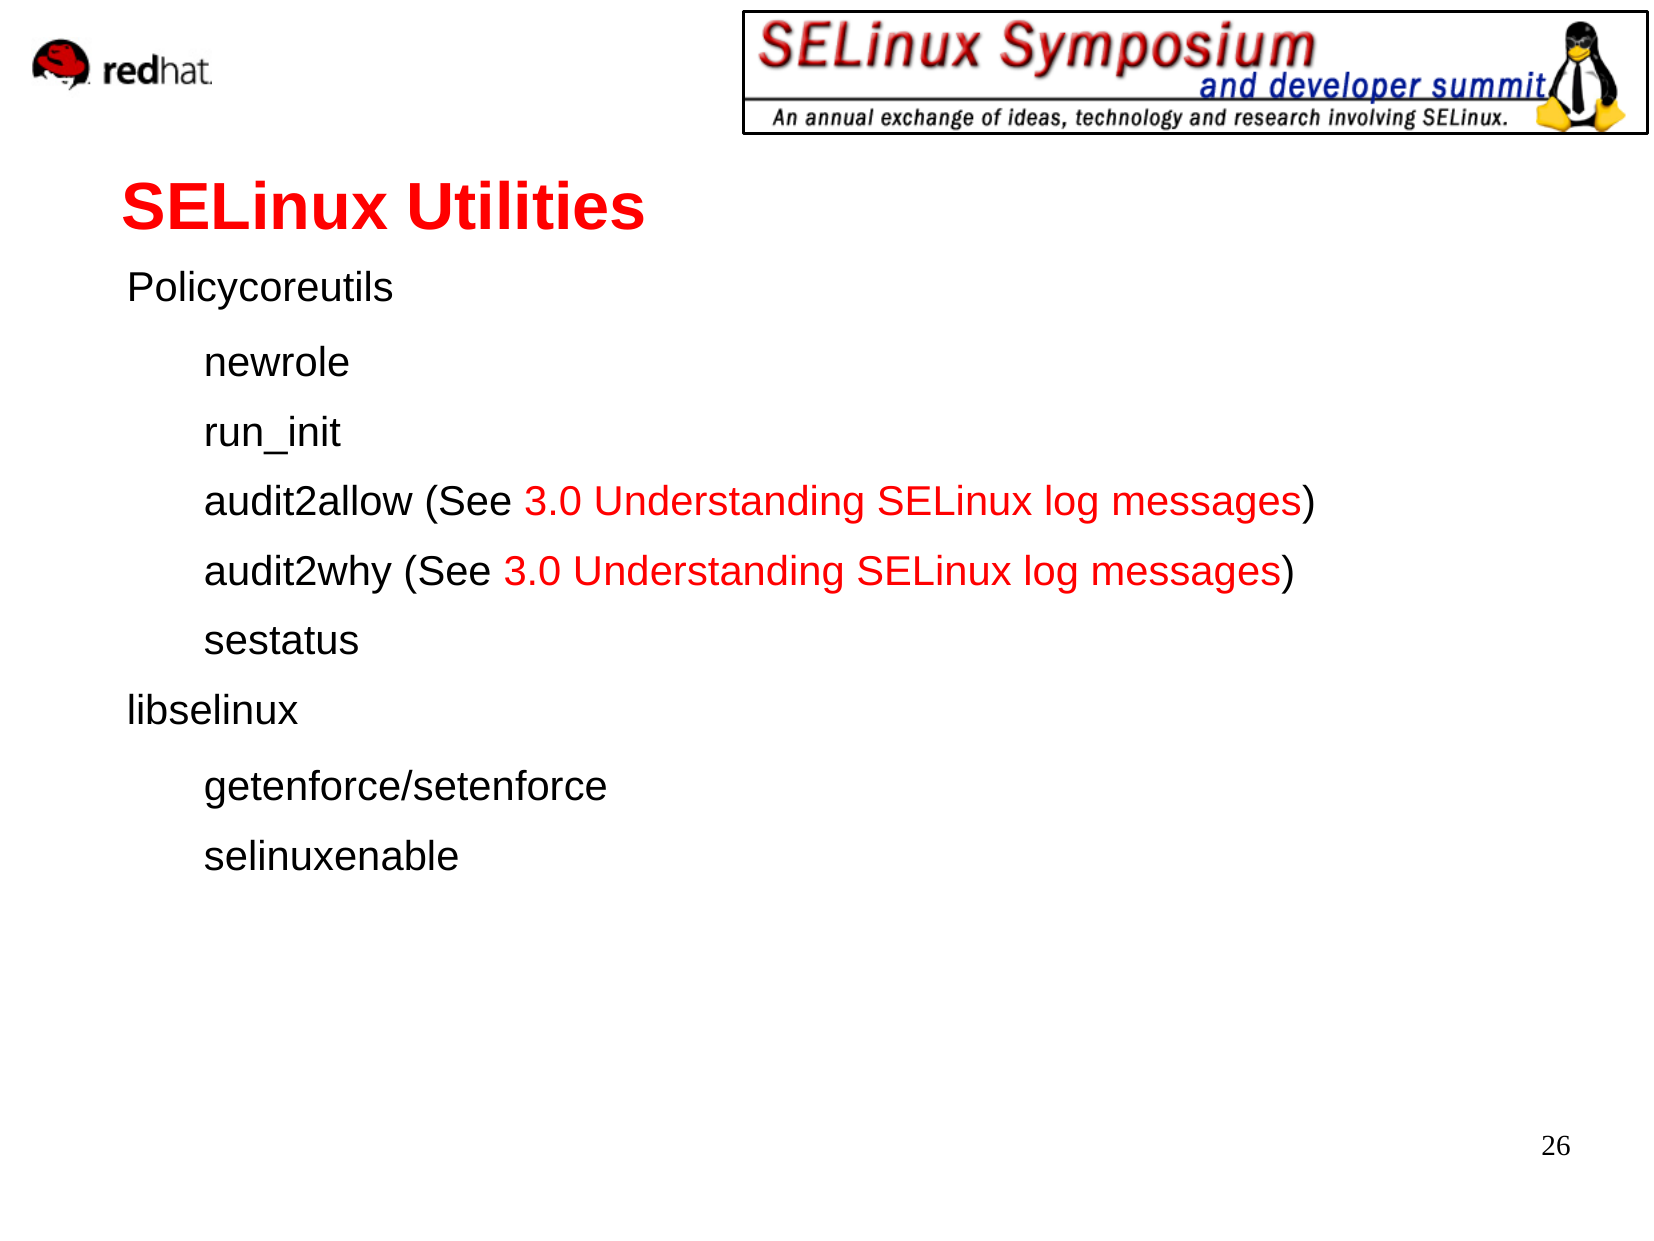

# SELinux Utilities
Policycoreutils
newrole
run_init
audit2allow (See 3.0 Understanding SELinux log messages)
audit2why (See 3.0 Understanding SELinux log messages)
sestatus
libselinux
getenforce/setenforce
selinuxenable